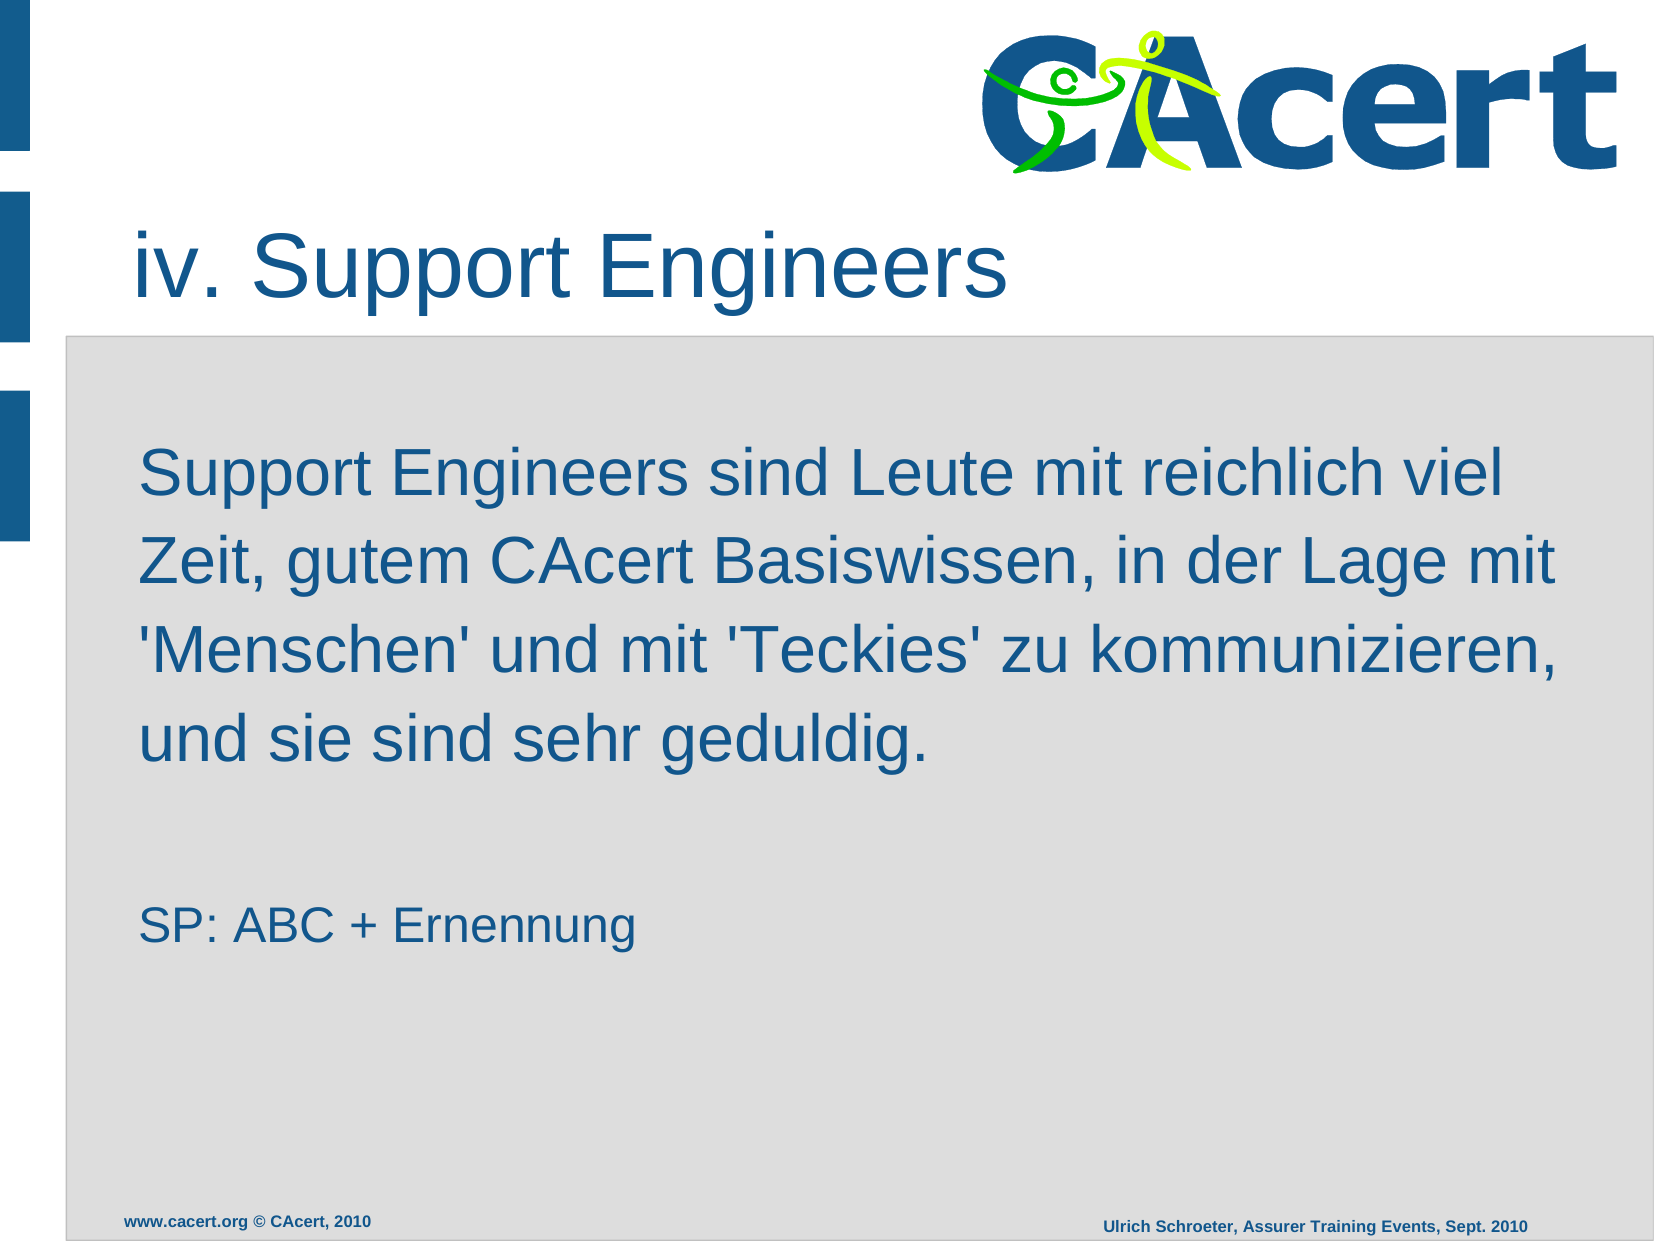

iv. Support Engineers
Support Engineers sind Leute mit reichlich viel
Zeit, gutem CAcert Basiswissen, in der Lage mit
'Menschen' und mit 'Teckies' zu kommunizieren,
und sie sind sehr geduldig.
SP: ABC + Ernennung